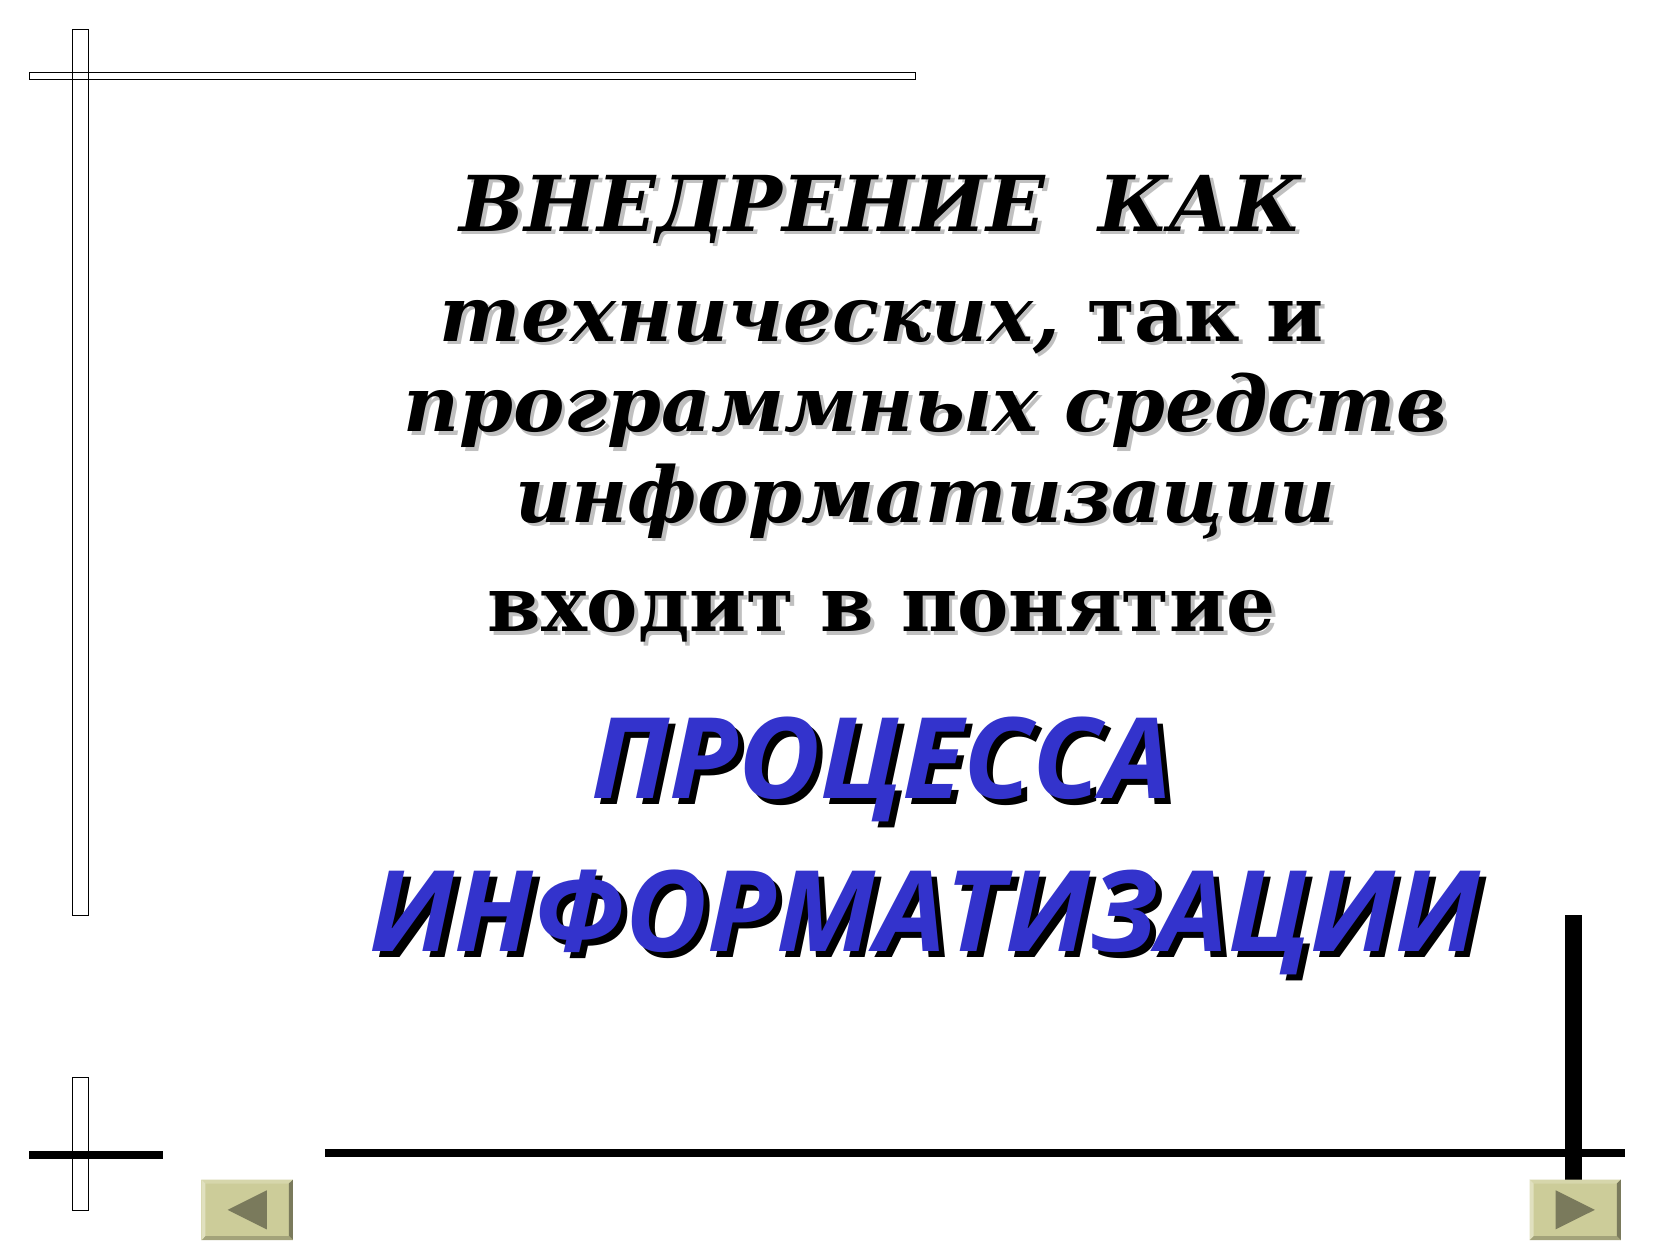

# ВНЕДРЕНИЕ КАК
технических, так и программных средств информатизации
входит в понятие
ПРОЦЕССА ИНФОРМАТИЗАЦИИ